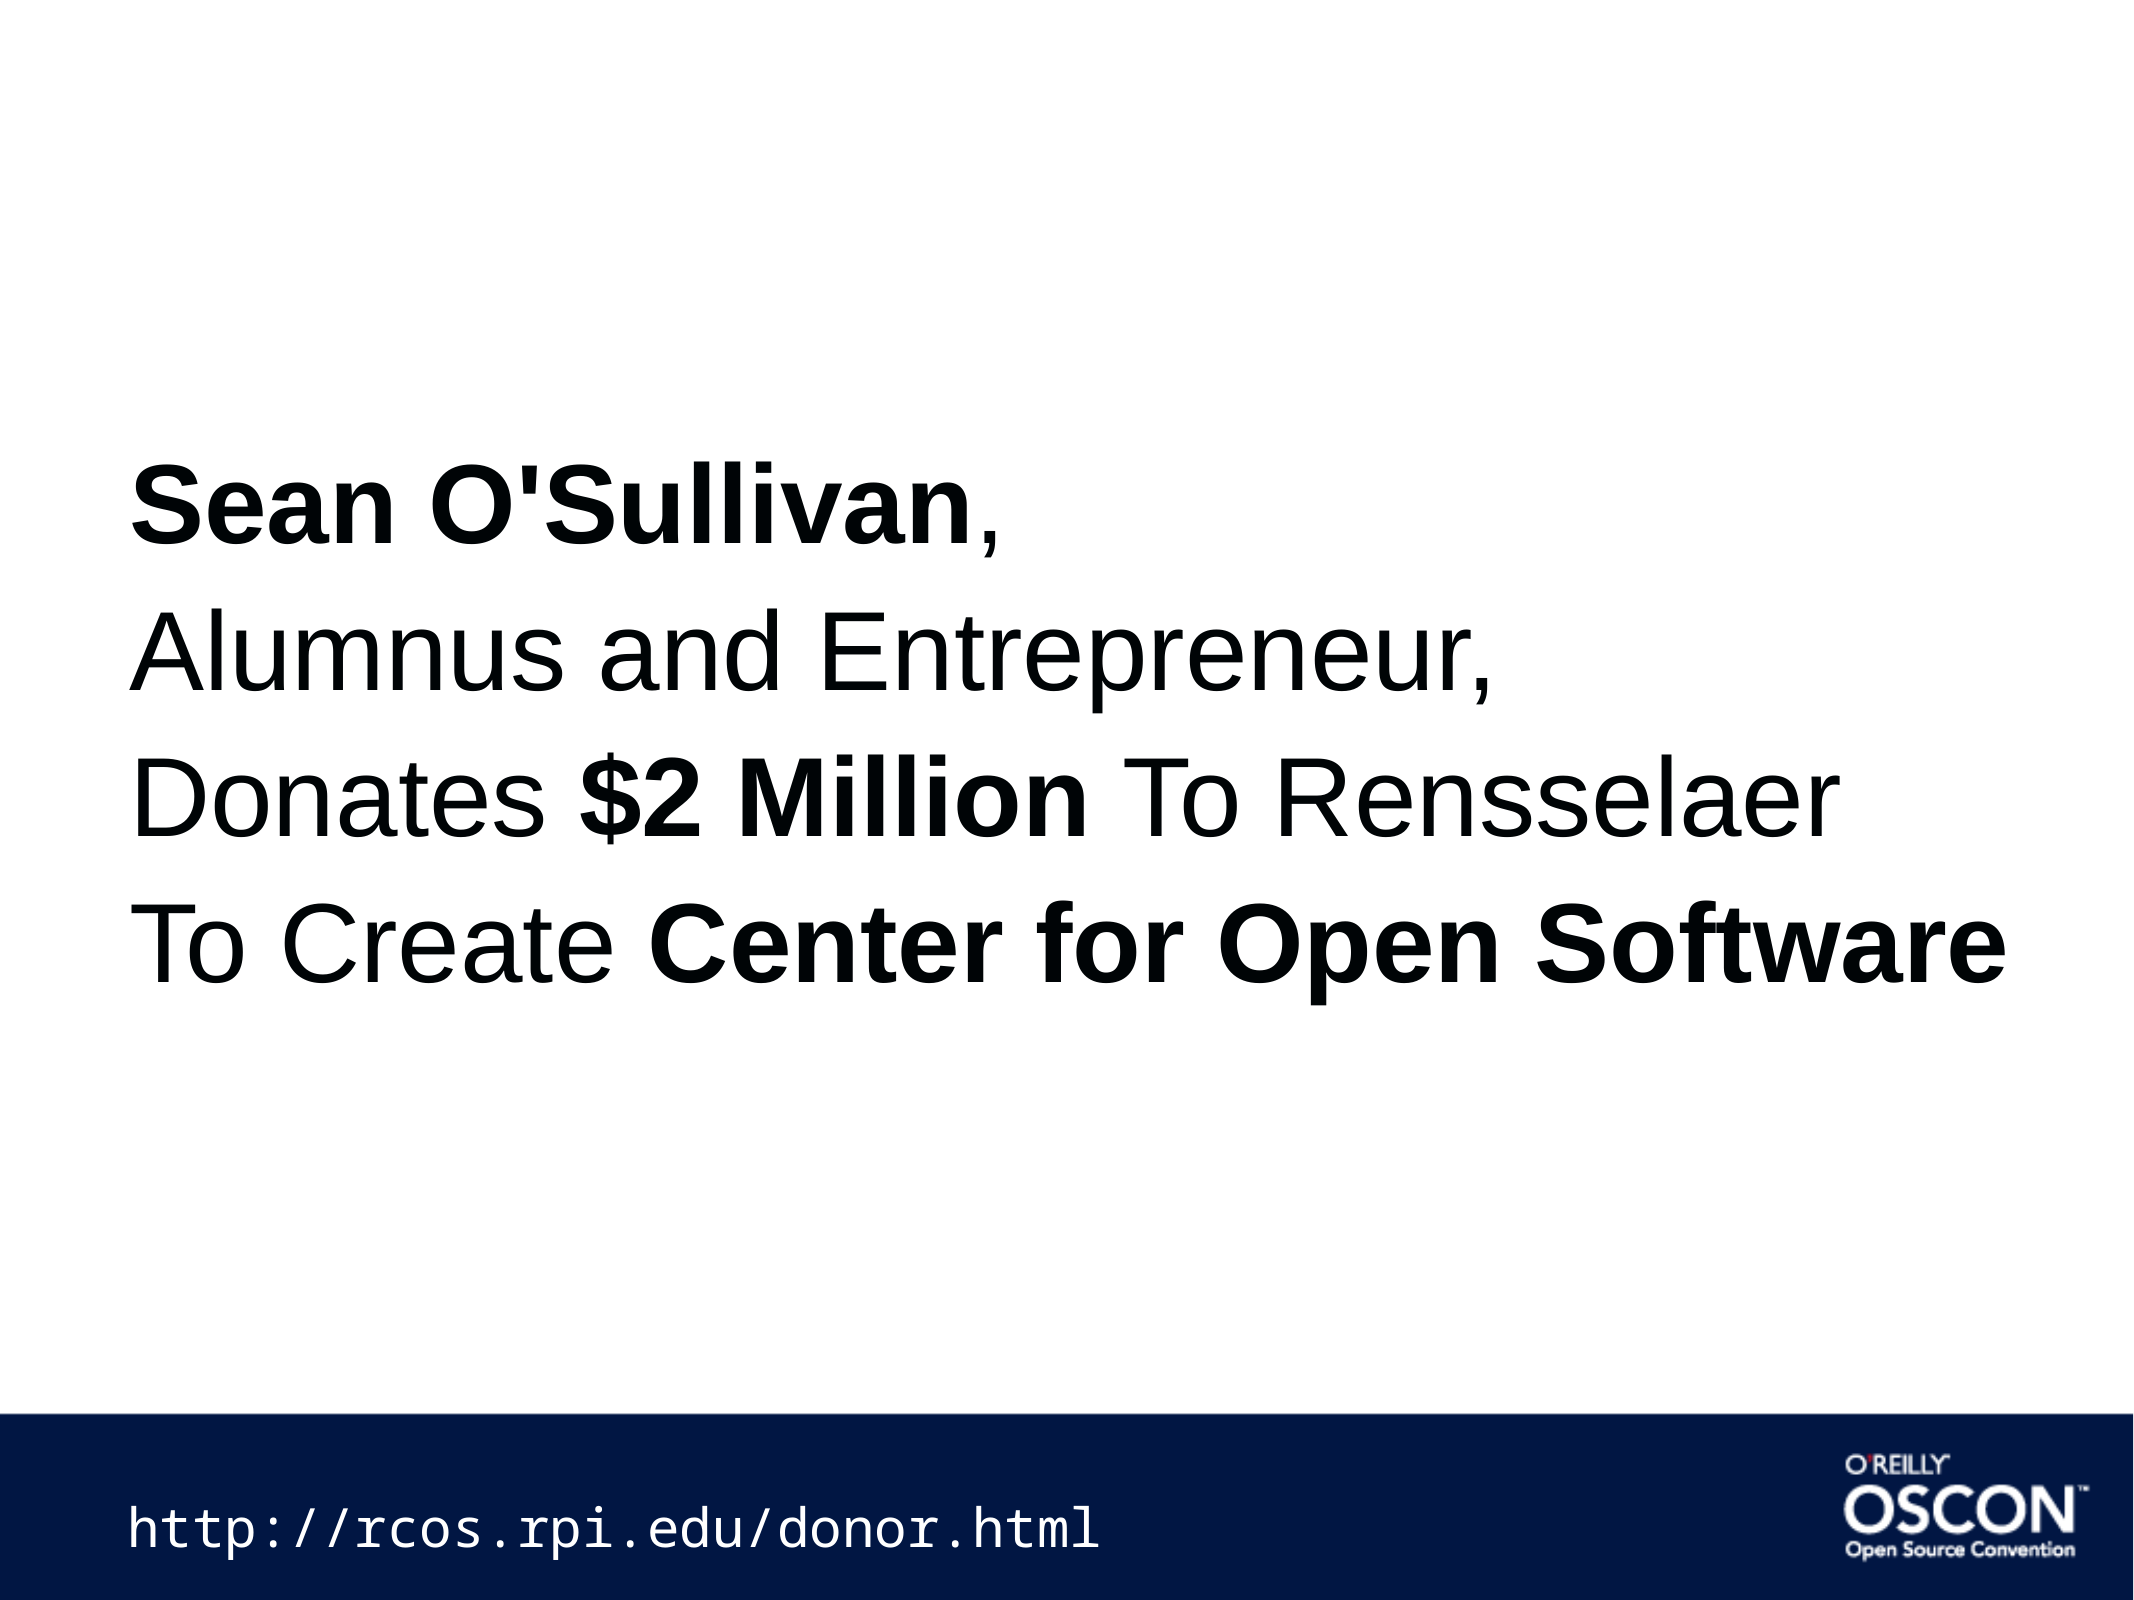

# Sean O'Sullivan,
	Alumnus and Entrepreneur,
	Donates $2 Million To Rensselaer
	To Create Center for Open Software
http://rcos.rpi.edu/donor.html